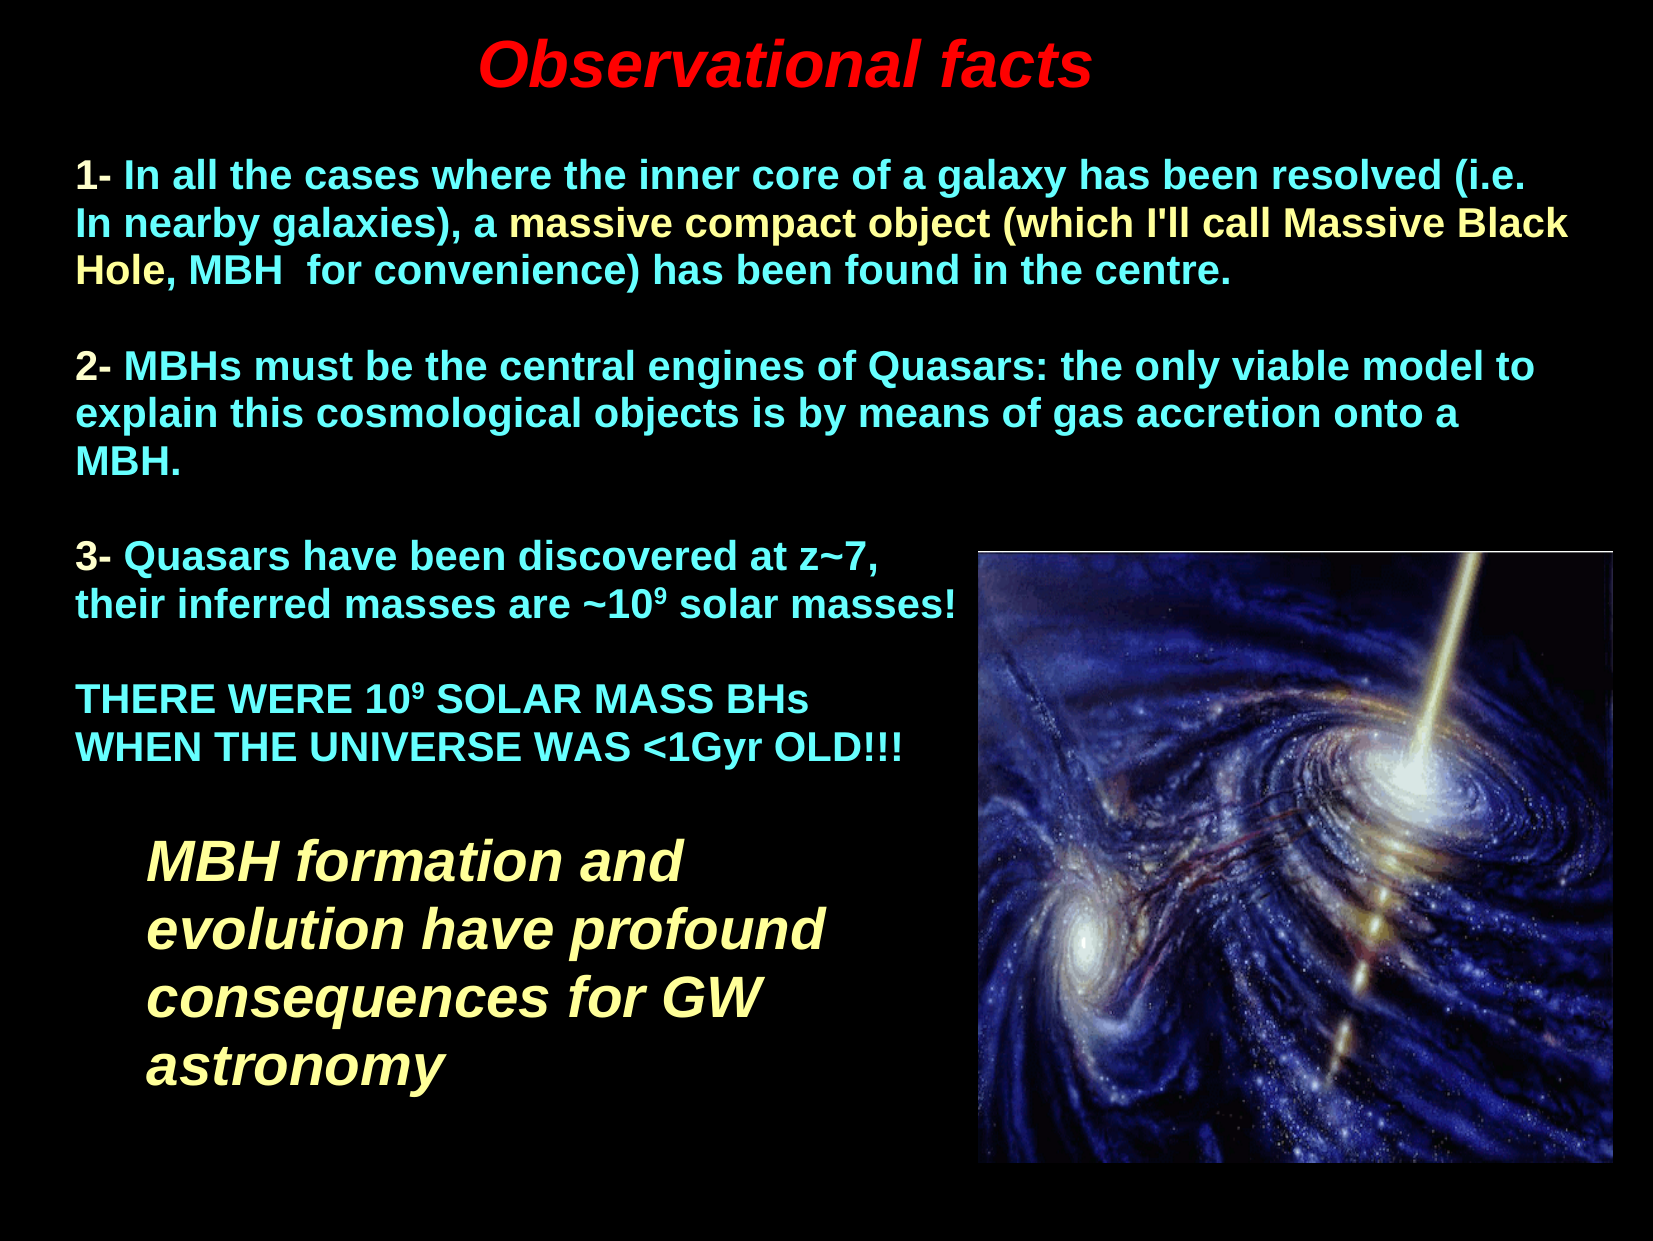

Observational facts
1- In all the cases where the inner core of a galaxy has been resolved (i.e. In nearby galaxies), a massive compact object (which I'll call Massive Black Hole, MBH for convenience) has been found in the centre.
2- MBHs must be the central engines of Quasars: the only viable model to explain this cosmological objects is by means of gas accretion onto a MBH.
3- Quasars have been discovered at z~7,
their inferred masses are ~109 solar masses!
THERE WERE 109 SOLAR MASS BHs
WHEN THE UNIVERSE WAS <1Gyr OLD!!!
MBH formation and
evolution have profound
consequences for GW
astronomy